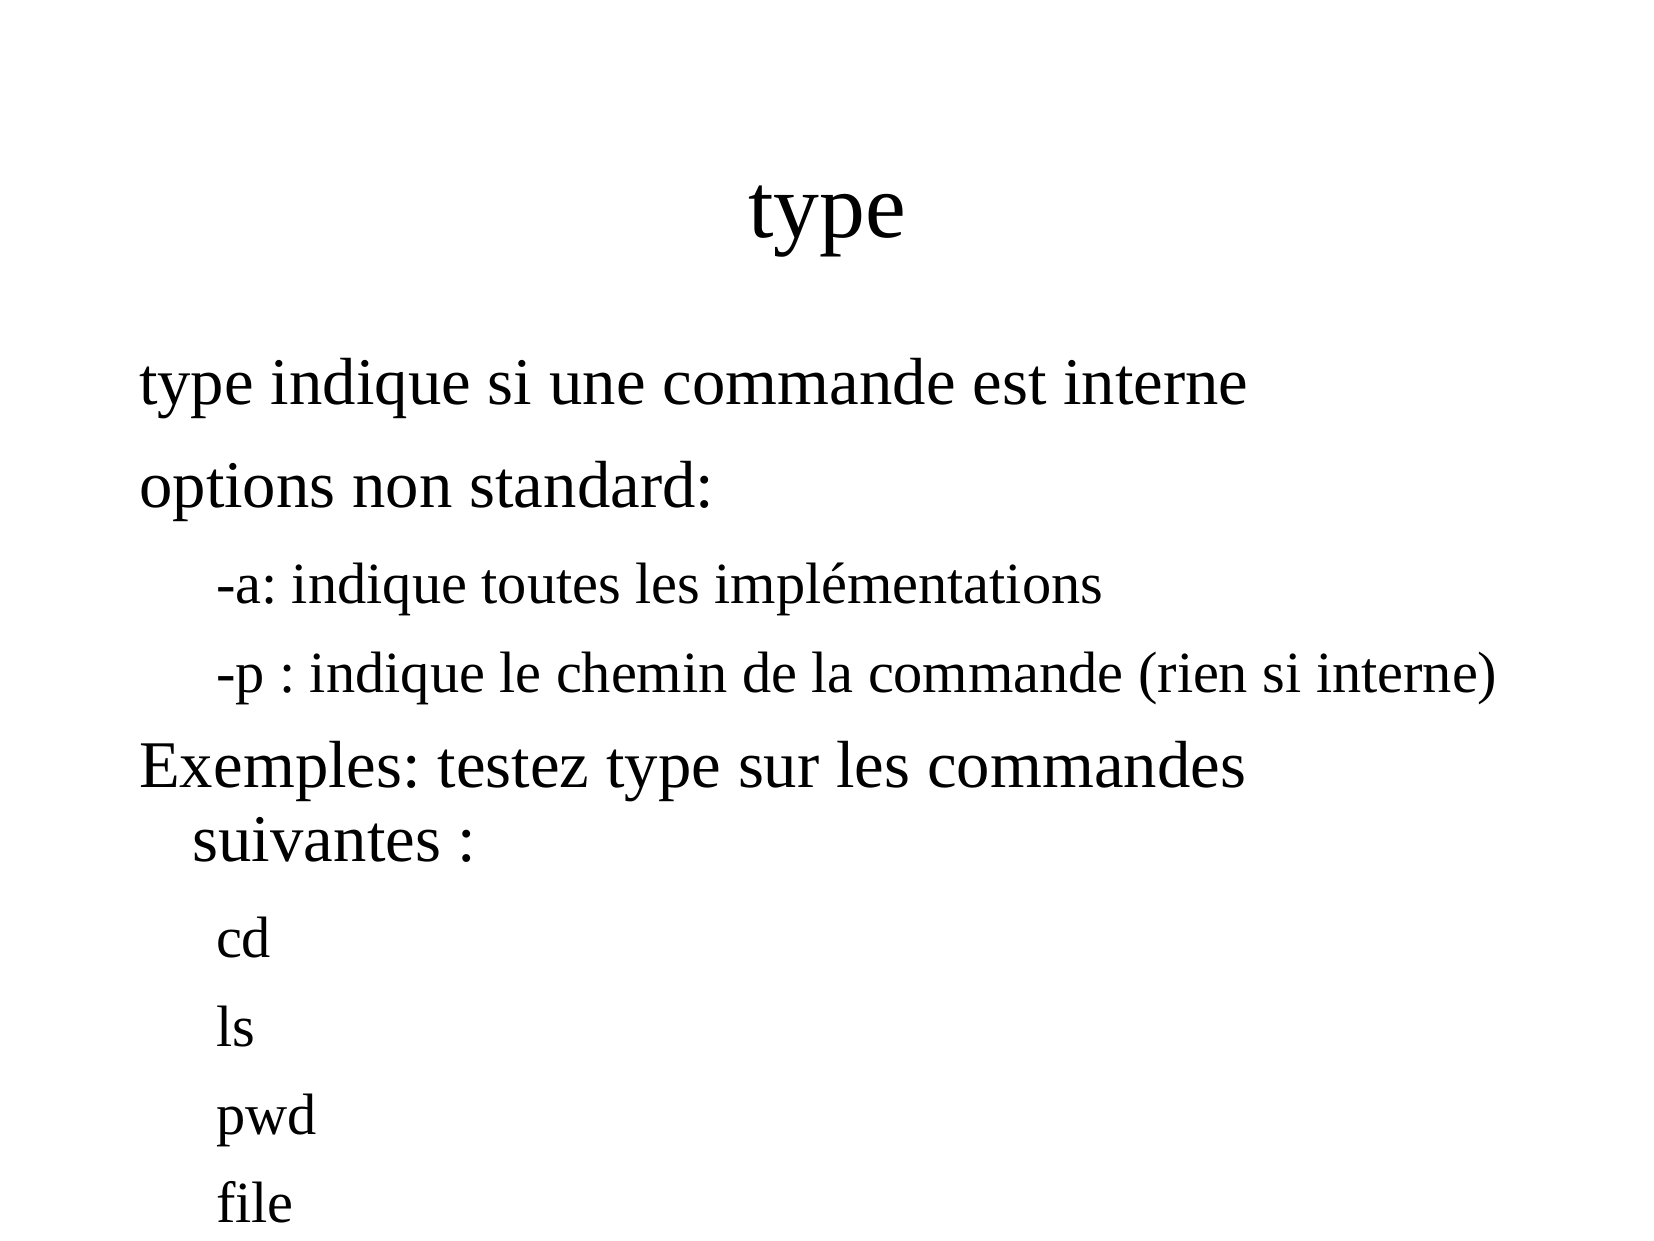

# type
type indique si une commande est interne
options non standard:
-a: indique toutes les implémentations
-p : indique le chemin de la commande (rien si interne)
Exemples: testez type sur les commandes suivantes :
cd
ls
pwd
file
echo
rm